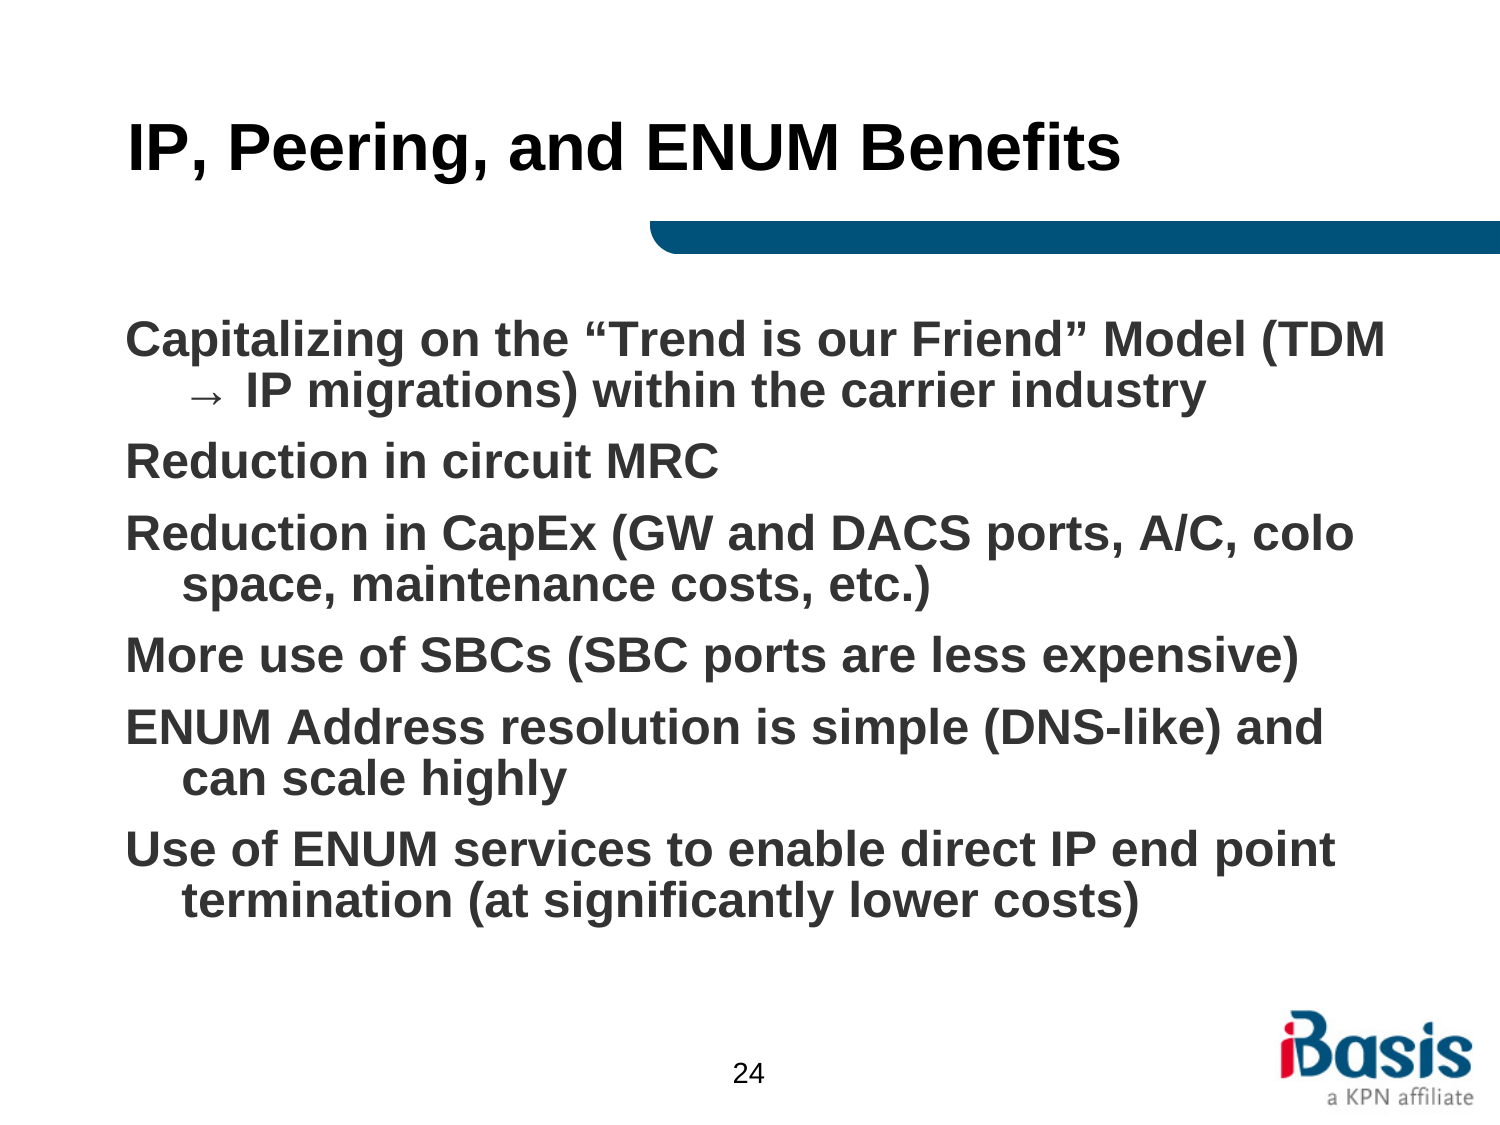

# IP, Peering, and ENUM Benefits
Capitalizing on the “Trend is our Friend” Model (TDM → IP migrations) within the carrier industry
Reduction in circuit MRC
Reduction in CapEx (GW and DACS ports, A/C, colo space, maintenance costs, etc.)
More use of SBCs (SBC ports are less expensive)
ENUM Address resolution is simple (DNS-like) and can scale highly
Use of ENUM services to enable direct IP end point termination (at significantly lower costs)